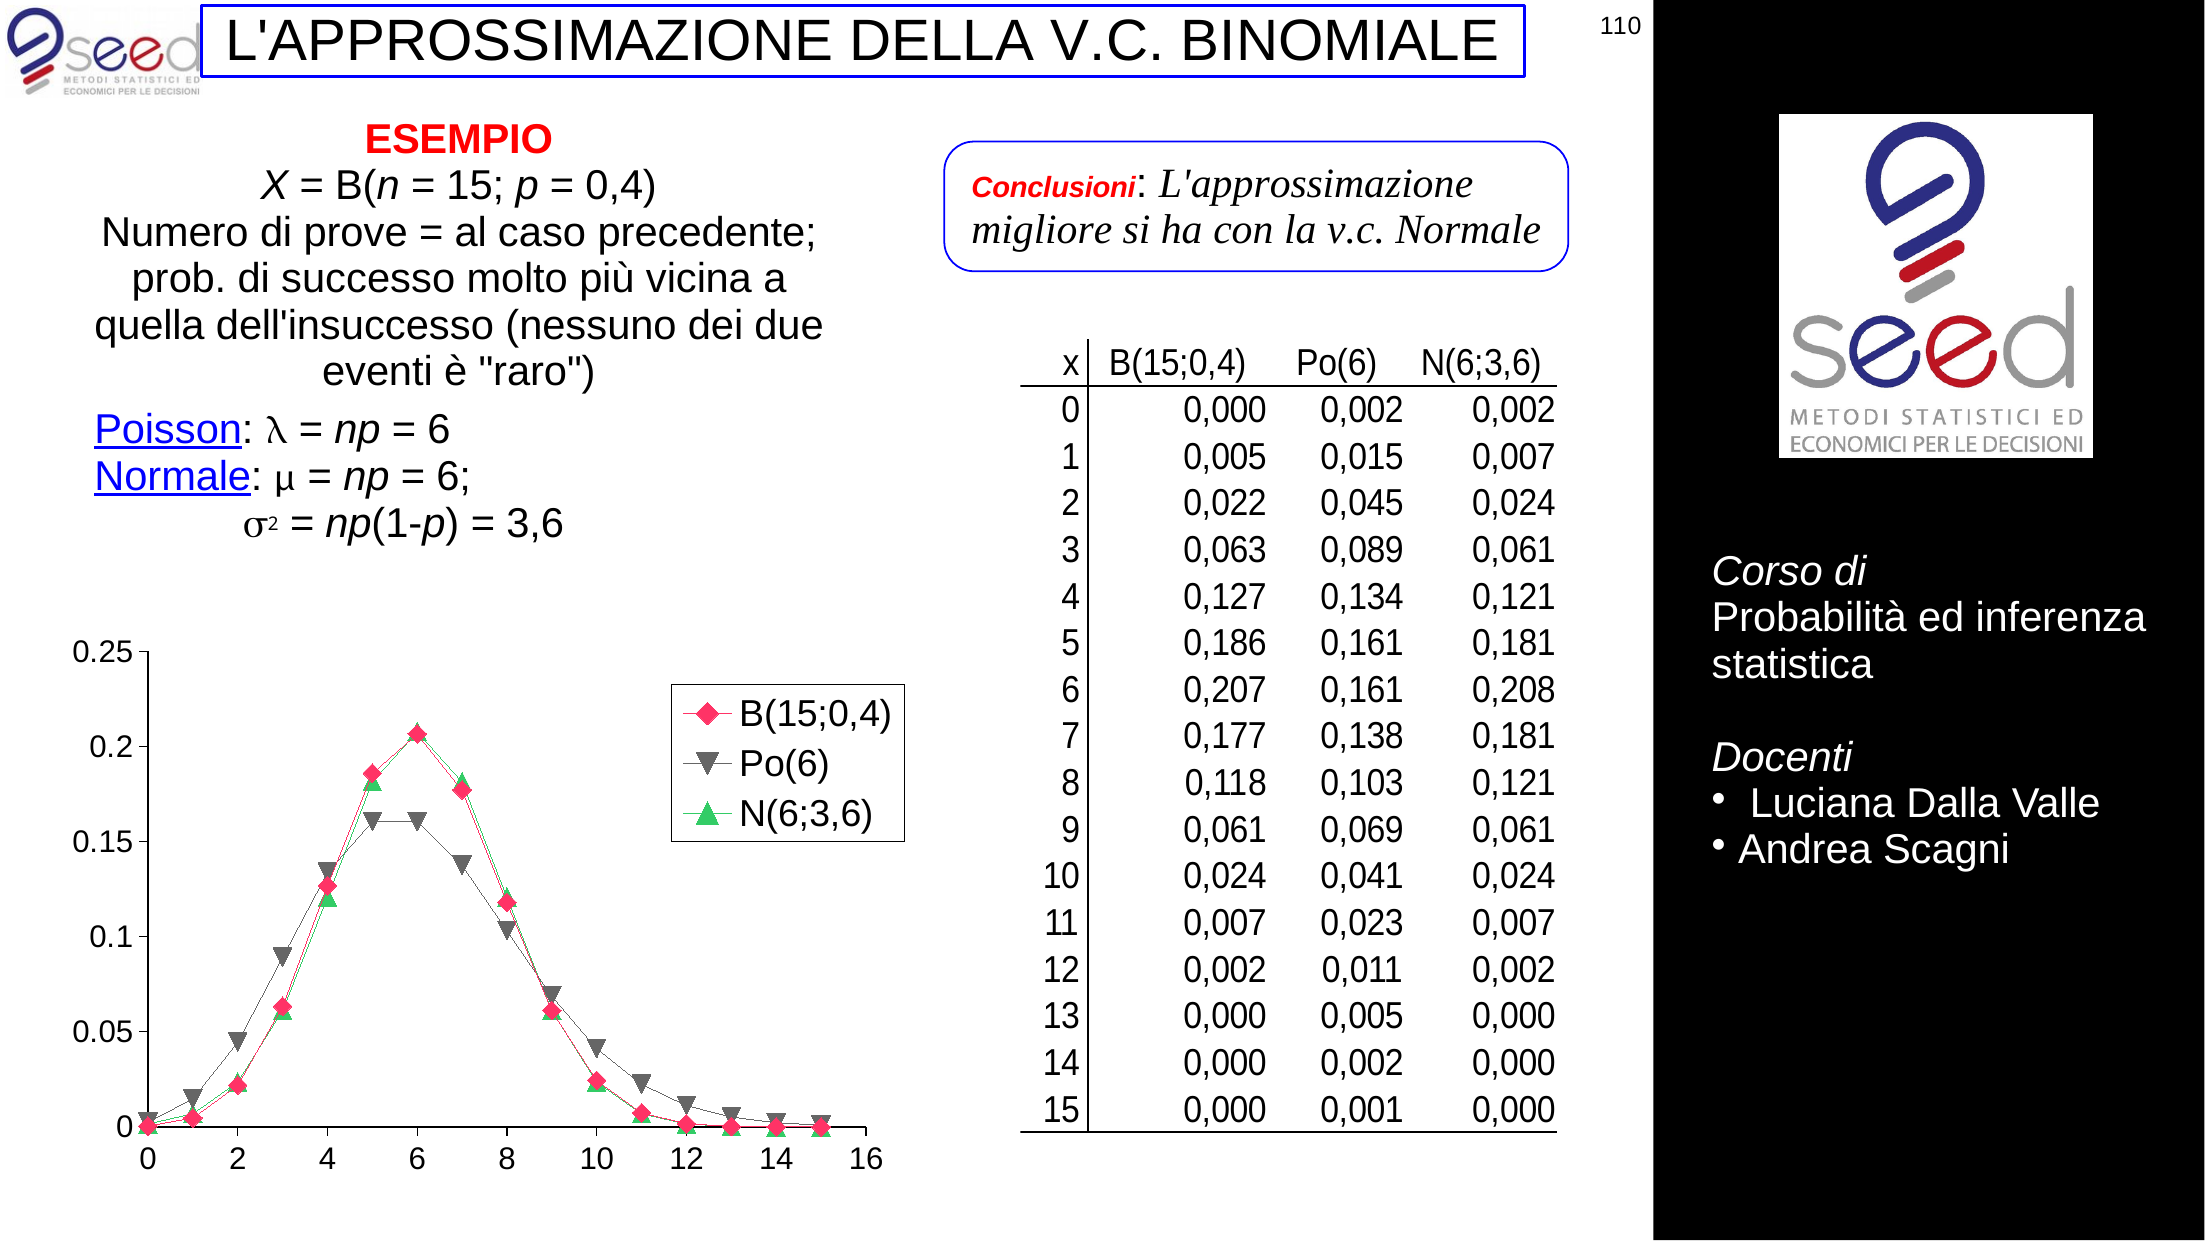

L'APPROSSIMAZIONE DELLA V.C. BINOMIALE
ESEMPIO
X = B(n = 15; p = 0,4)
Numero di prove = al caso precedente; prob. di successo molto più vicina a quella dell'insuccesso (nessuno dei due eventi è "raro")
Poisson:  = np = 6
Normale:  = np = 6;
		2 = np(1-p) = 3,6
Conclusioni: L'approssimazione
migliore si ha con la v.c. Normale
### Chart
| Category | B(15;0,4) | Po(6) | N(6;3,6) |
|---|---|---|---|